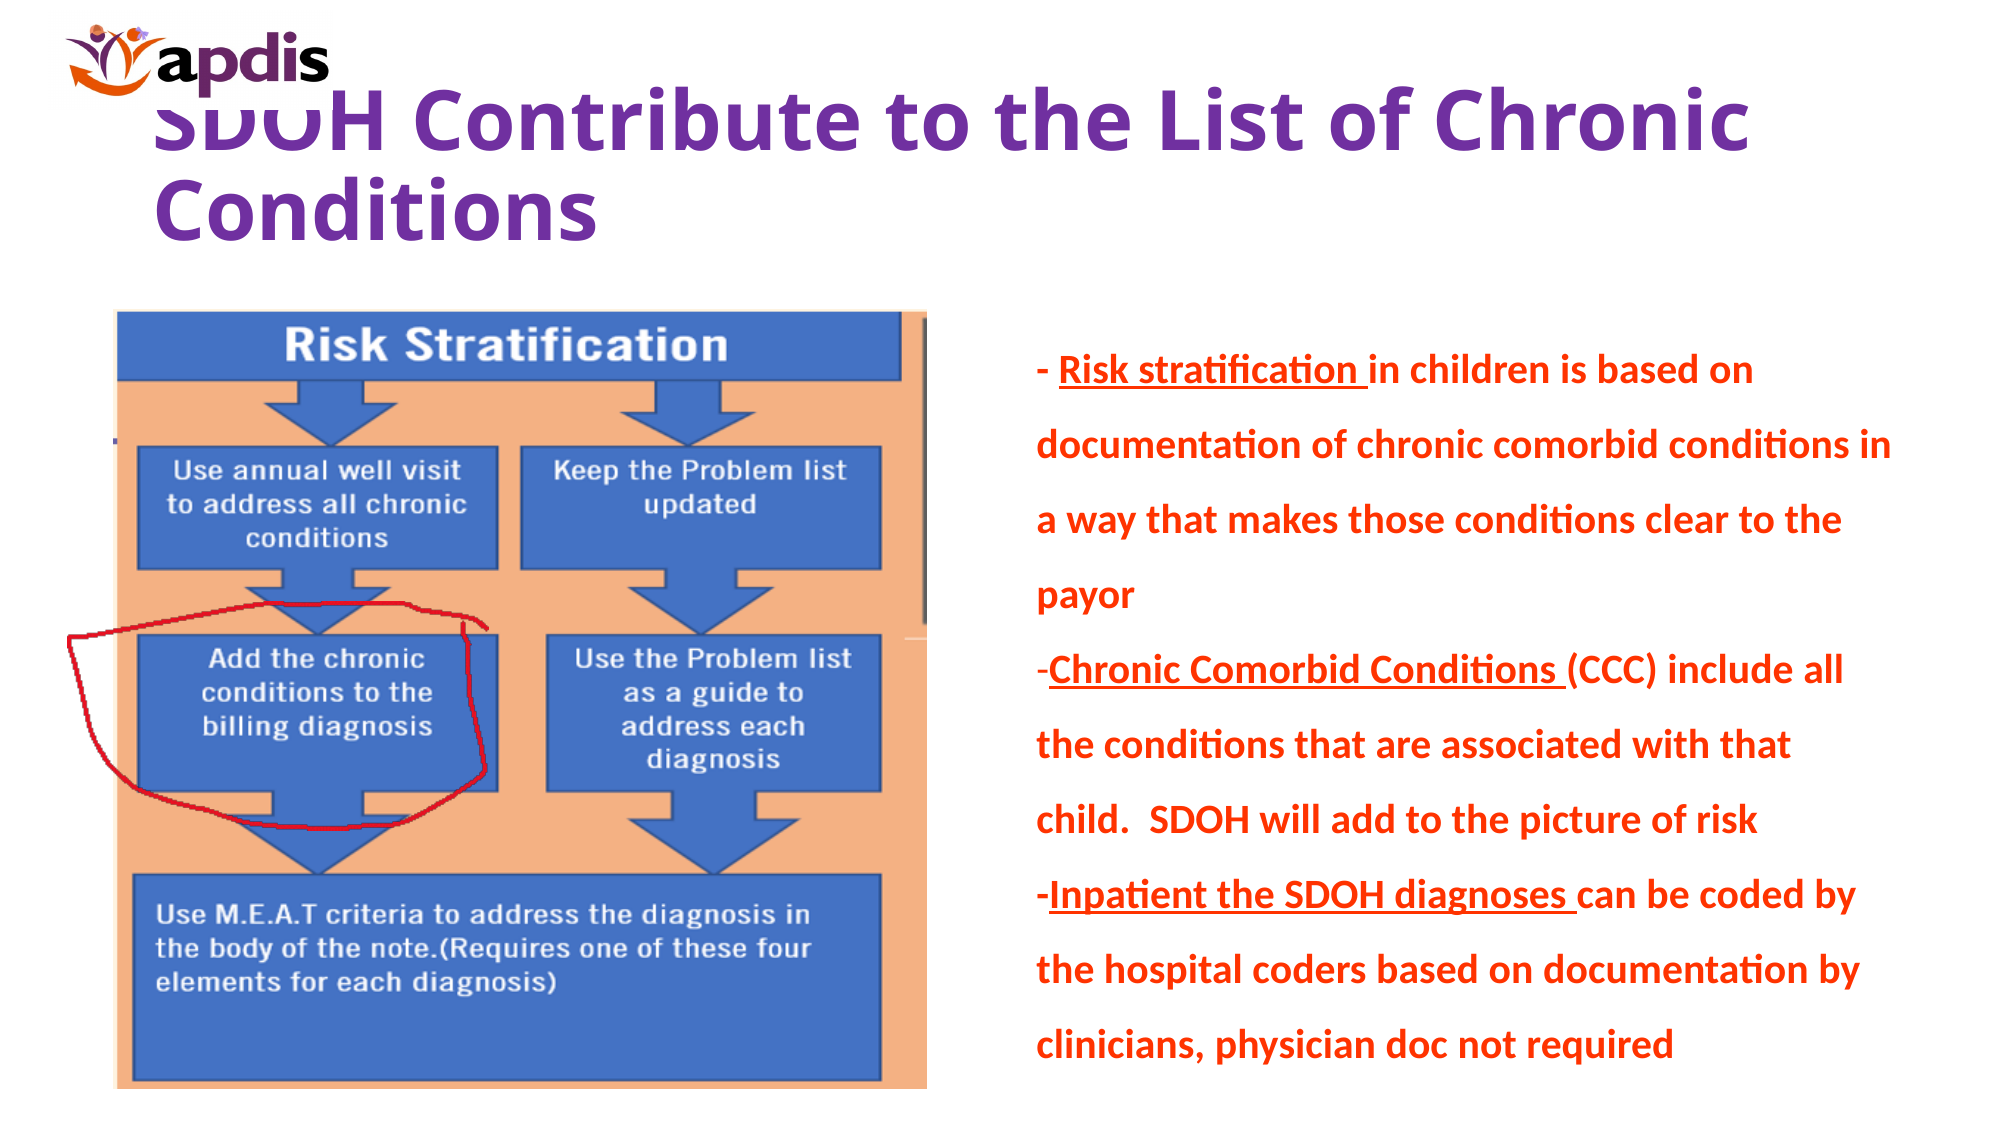

# SDOH Contribute to the List of Chronic Conditions
- Risk stratification in children is based on documentation of chronic comorbid conditions in a way that makes those conditions clear to the payor
-Chronic Comorbid Conditions (CCC) include all the conditions that are associated with that child. SDOH will add to the picture of risk
-Inpatient the SDOH diagnoses can be coded by the hospital coders based on documentation by clinicians, physician doc not required